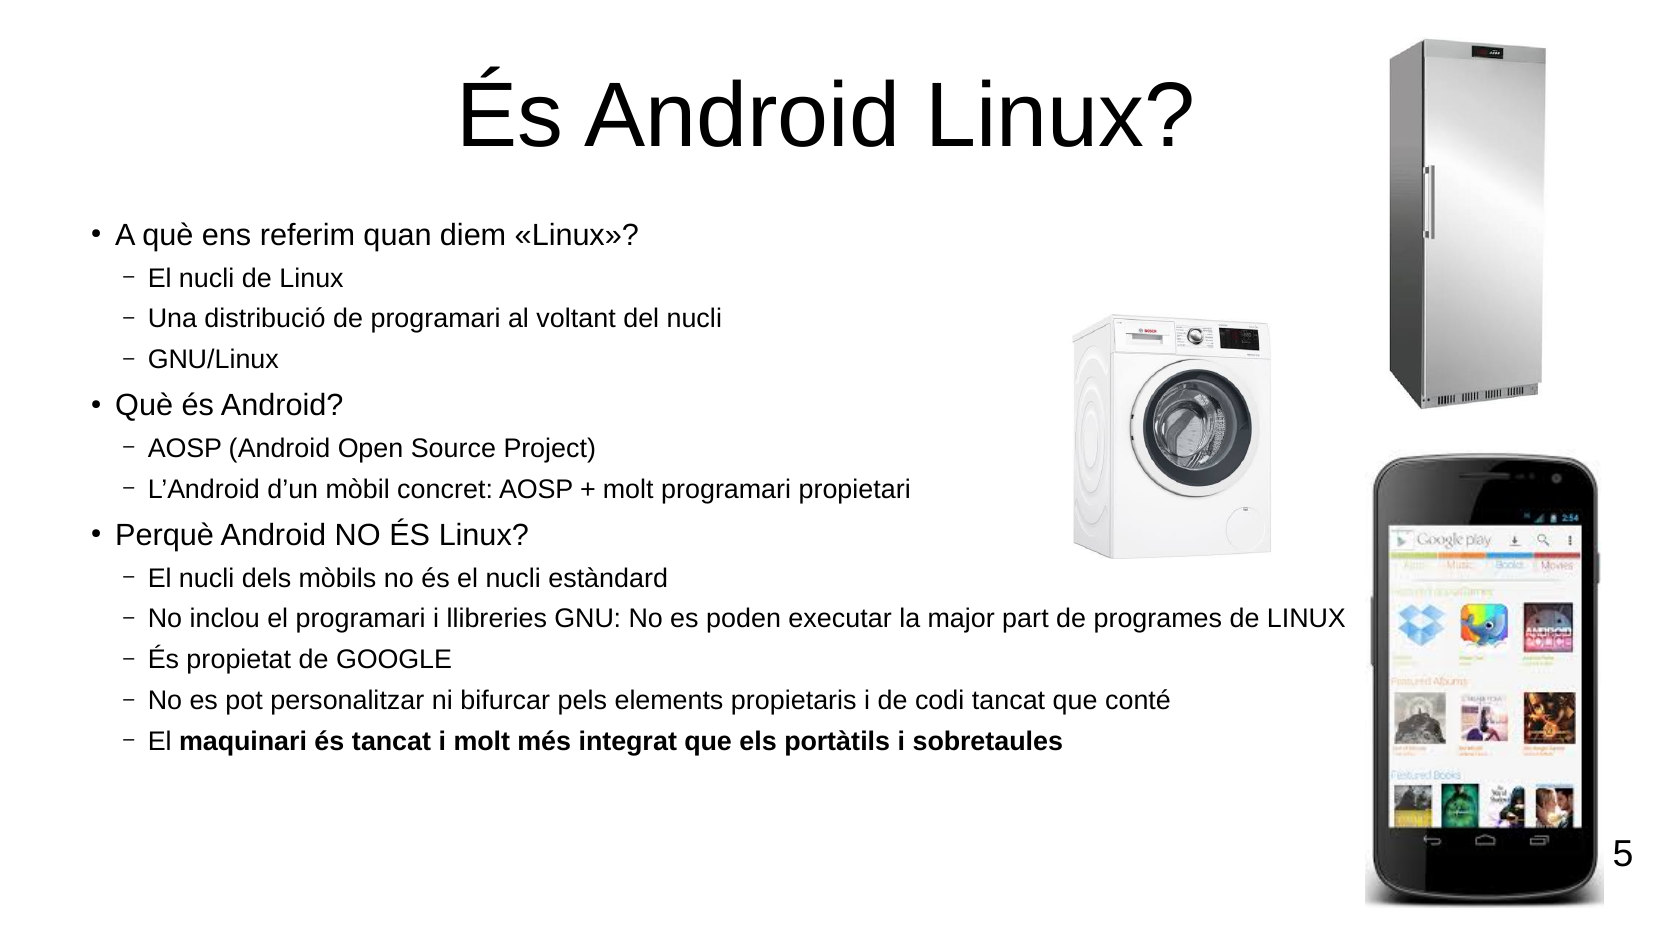

# És Android Linux?
A què ens referim quan diem «Linux»?
El nucli de Linux
Una distribució de programari al voltant del nucli
GNU/Linux
Què és Android?
AOSP (Android Open Source Project)
L’Android d’un mòbil concret: AOSP + molt programari propietari
Perquè Android NO ÉS Linux?
El nucli dels mòbils no és el nucli estàndard
No inclou el programari i llibreries GNU: No es poden executar la major part de programes de LINUX
És propietat de GOOGLE
No es pot personalitzar ni bifurcar pels elements propietaris i de codi tancat que conté
El maquinari és tancat i molt més integrat que els portàtils i sobretaules